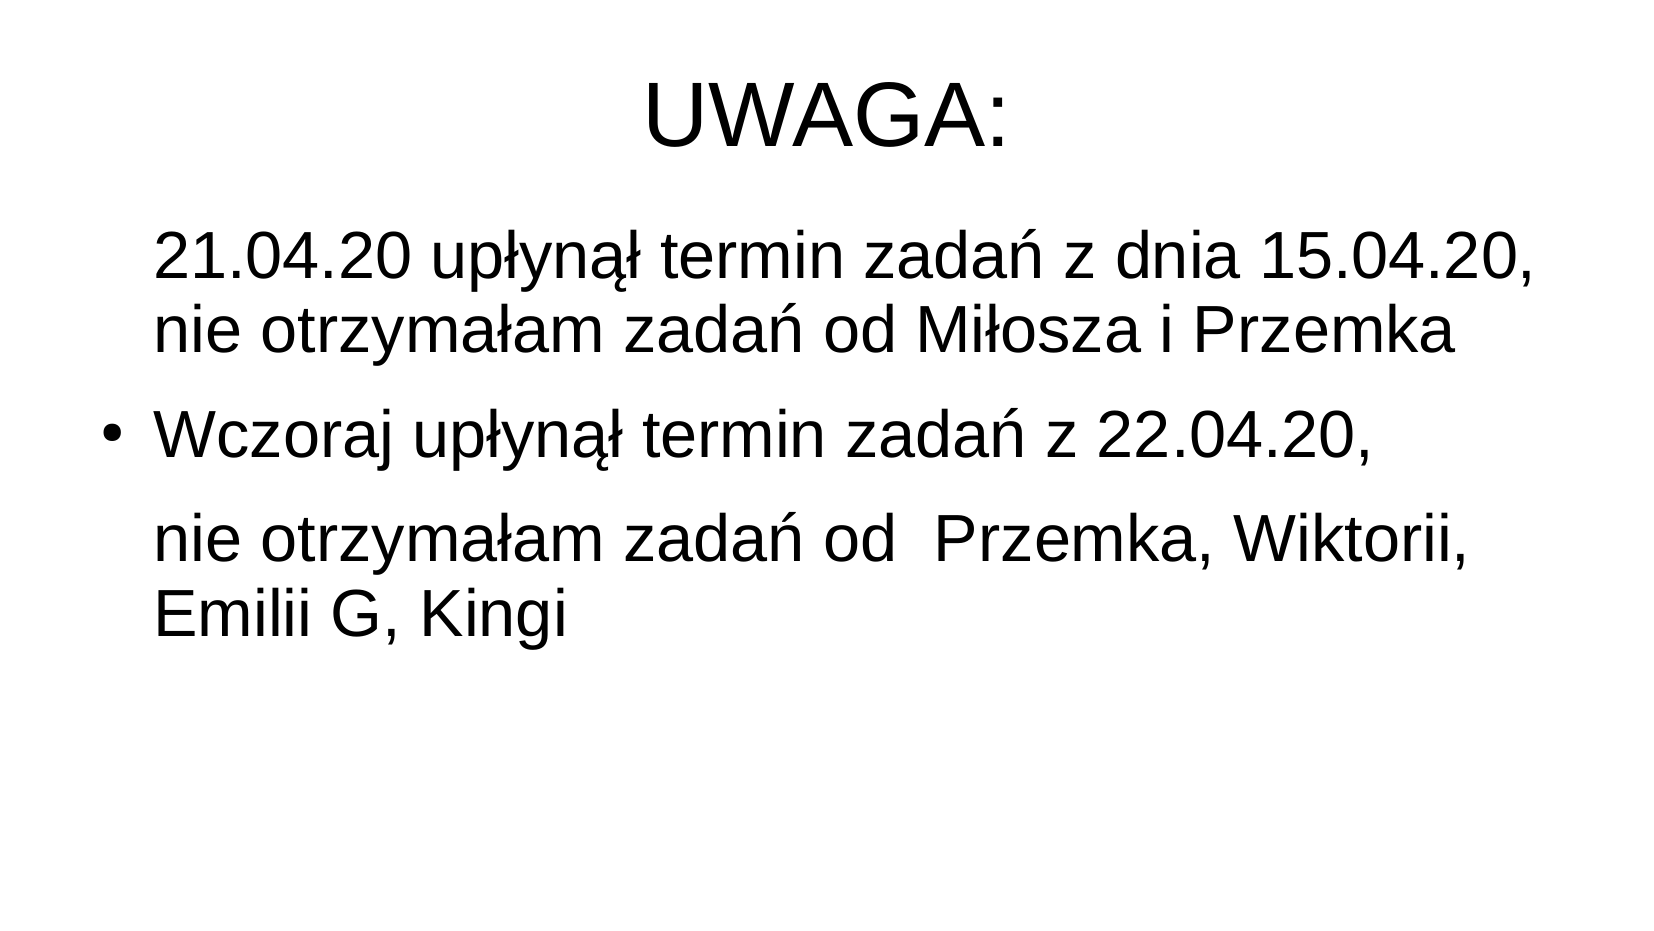

# UWAGA:
21.04.20 upłynął termin zadań z dnia 15.04.20, nie otrzymałam zadań od Miłosza i Przemka
Wczoraj upłynął termin zadań z 22.04.20,
nie otrzymałam zadań od Przemka, Wiktorii, Emilii G, Kingi